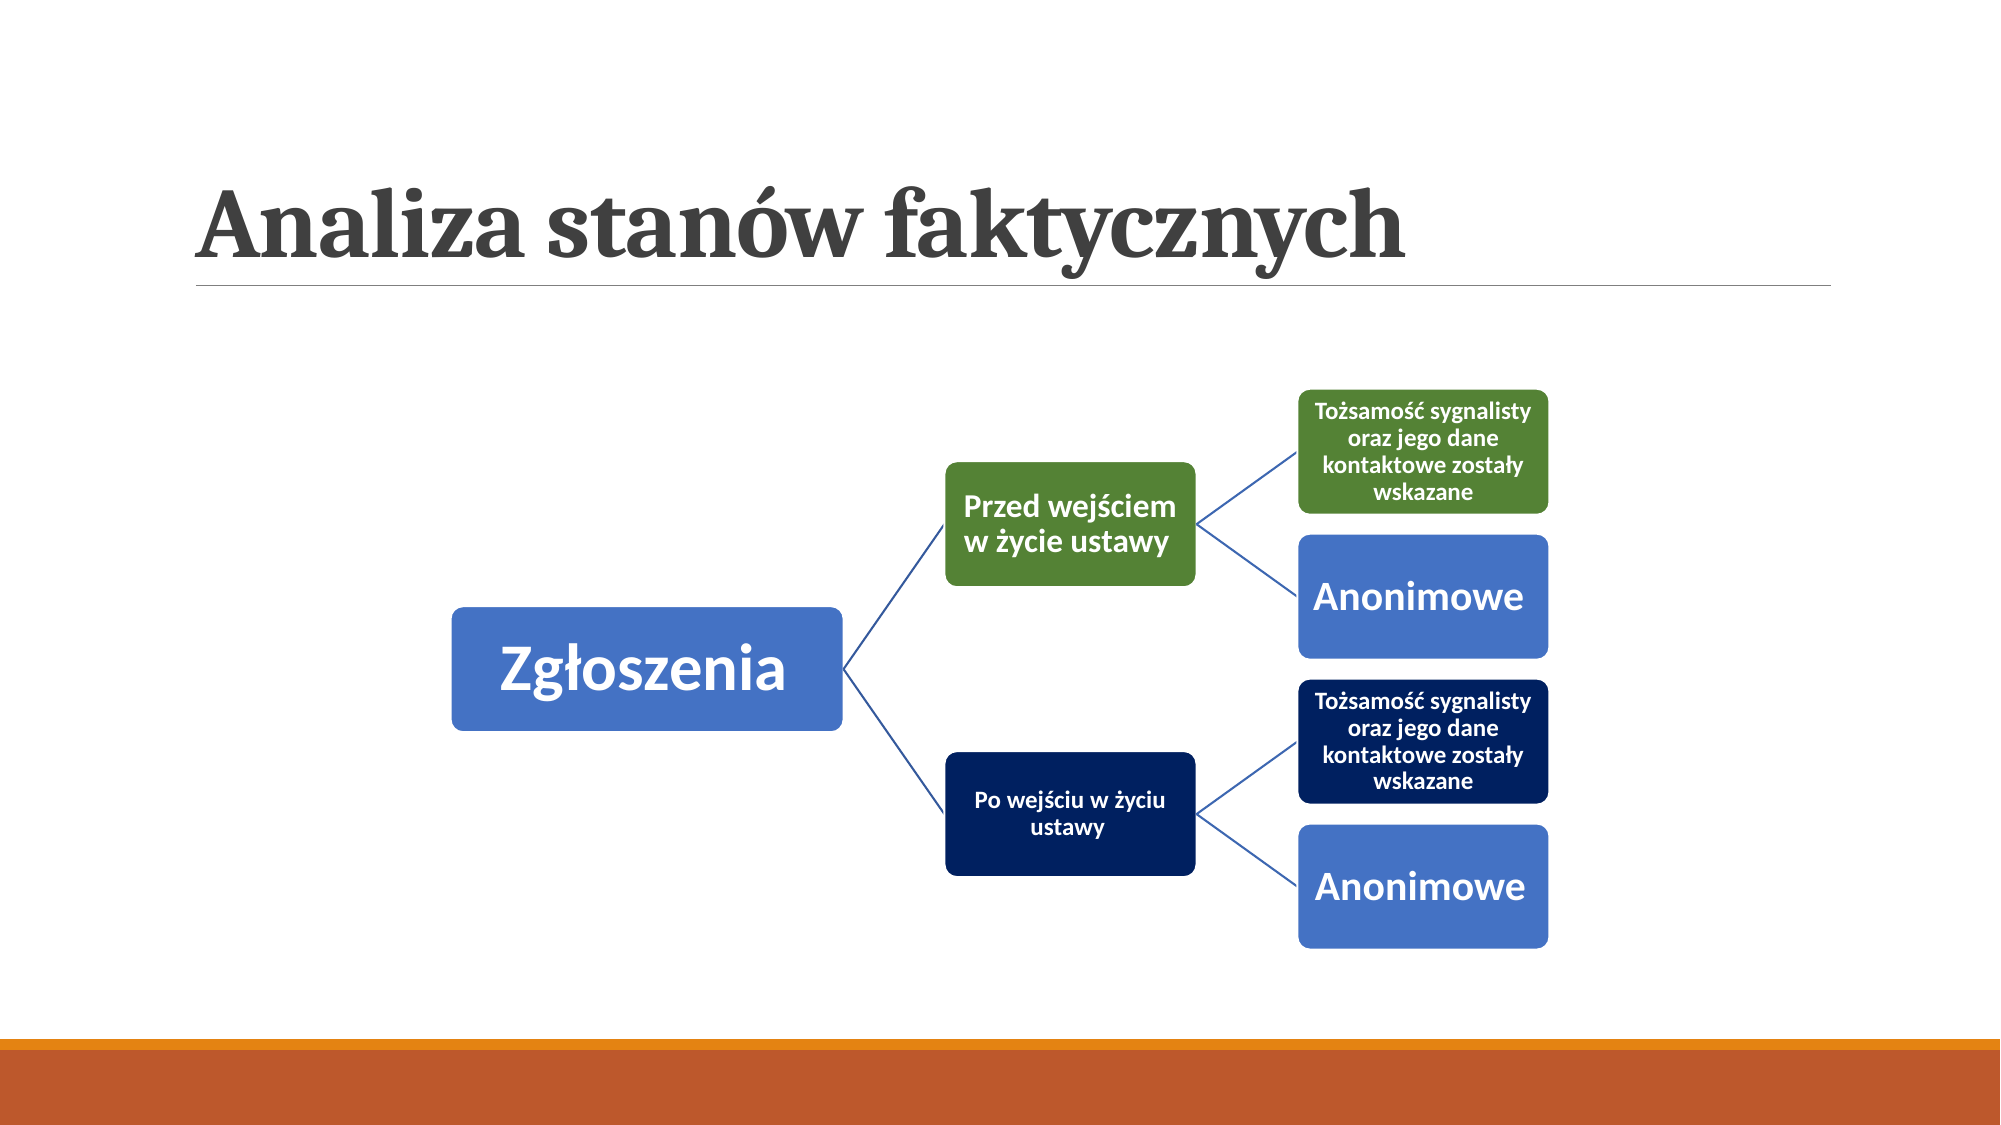

# Analiza stanów faktycznych
Tożsamość sygnalisty oraz jego dane kontaktowe zostały wskazane
Przed wejściem w życie ustawy
Anonimowe
Zgłoszenia
Tożsamość sygnalisty oraz jego dane kontaktowe zostały wskazane
Po wejściu w życiu ustawy
Anonimowe